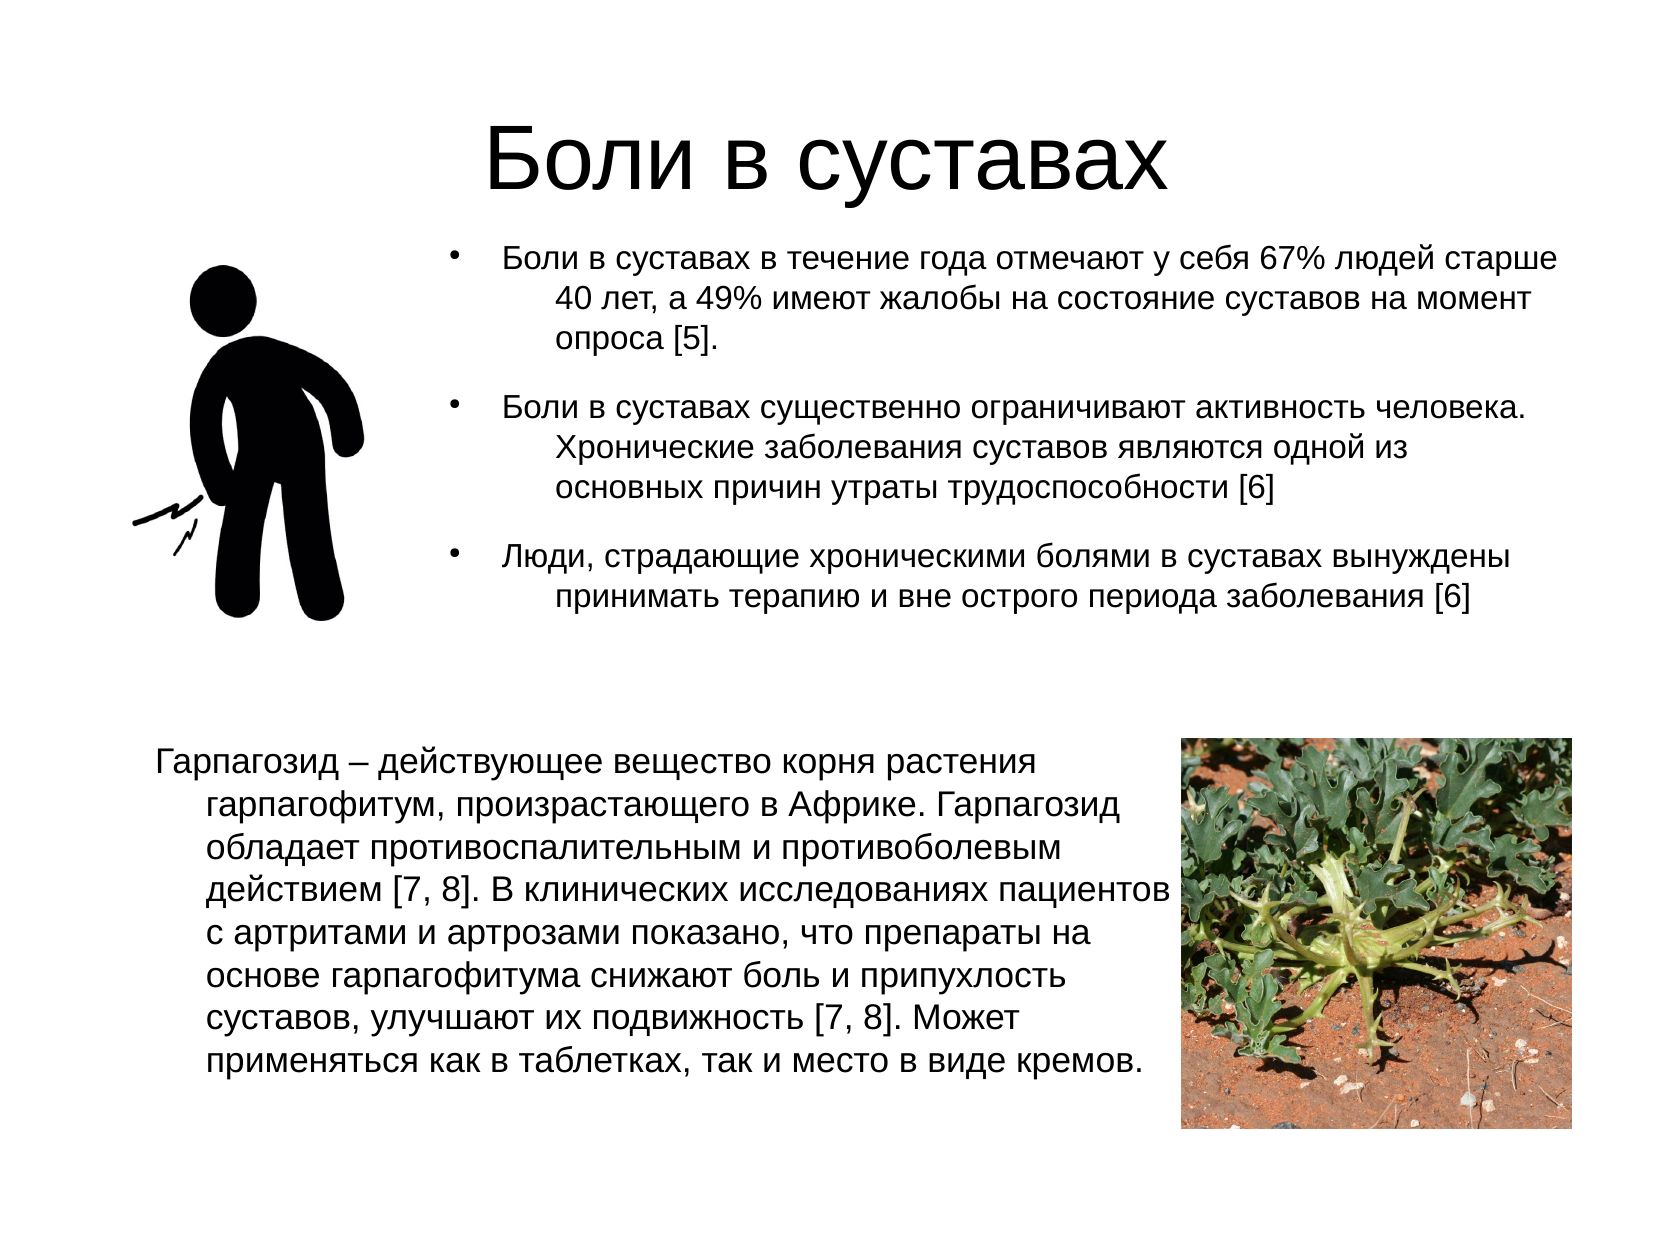

# Боли в суставах
Боли в суставах в течение года отмечают у себя 67% людей старше 40 лет, а 49% имеют жалобы на состояние суставов на момент опроса [5].
Боли в суставах существенно ограничивают активность человека. Хронические заболевания суставов являются одной из основных причин утраты трудоспособности [6]
Люди, страдающие хроническими болями в суставах вынуждены принимать терапию и вне острого периода заболевания [6]
Гарпагозид – действующее вещество корня растения гарпагофитум, произрастающего в Африке. Гарпагозид обладает противоспалительным и противоболевым действием [7, 8]. В клинических исследованиях пациентов с артритами и артрозами показано, что препараты на основе гарпагофитума снижают боль и припухлость суставов, улучшают их подвижность [7, 8]. Может применяться как в таблетках, так и место в виде кремов.